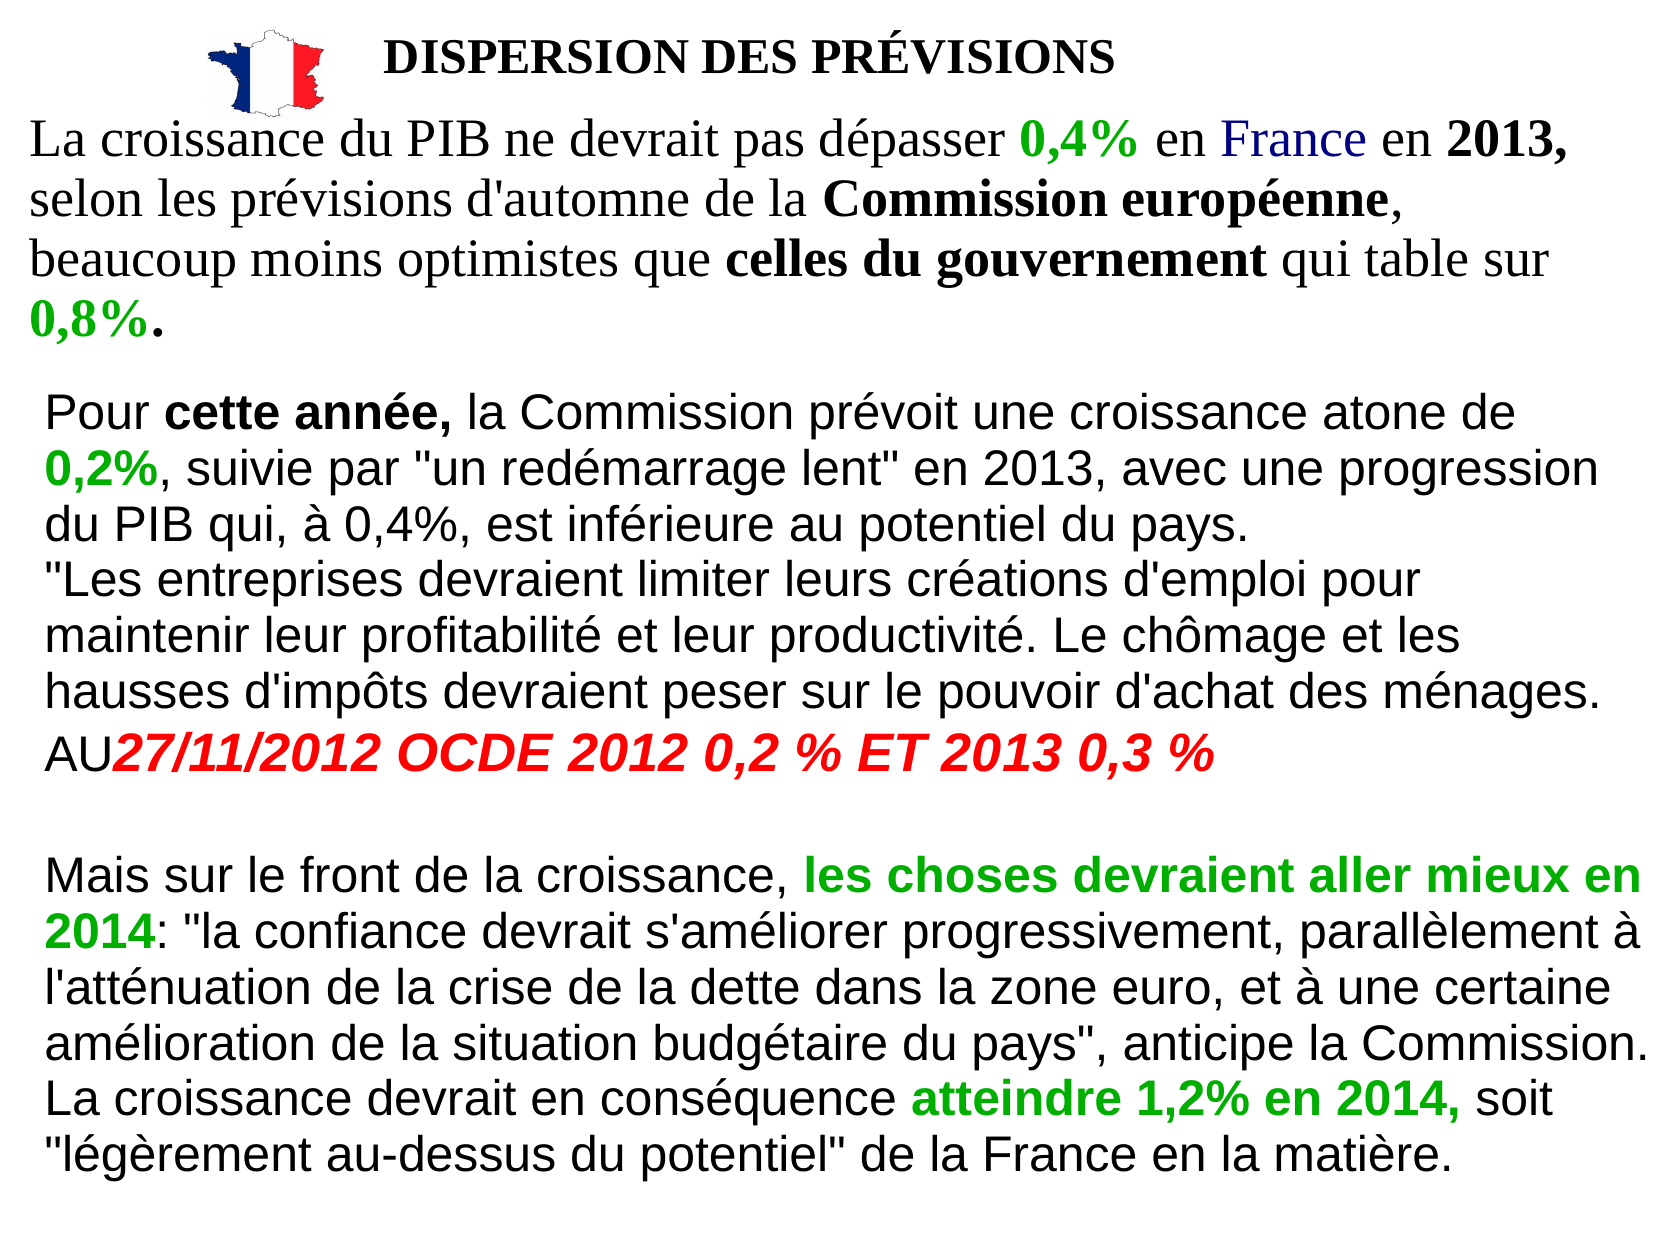

DISPERSION DES PRÉVISIONS
La croissance du PIB ne devrait pas dépasser 0,4% en France en 2013, selon les prévisions d'automne de la Commission européenne, beaucoup moins optimistes que celles du gouvernement qui table sur 0,8%.
Pour cette année, la Commission prévoit une croissance atone de 0,2%, suivie par "un redémarrage lent" en 2013, avec une progression du PIB qui, à 0,4%, est inférieure au potentiel du pays.
"Les entreprises devraient limiter leurs créations d'emploi pour maintenir leur profitabilité et leur productivité. Le chômage et les hausses d'impôts devraient peser sur le pouvoir d'achat des ménages. AU27/11/2012 OCDE 2012 0,2 % ET 2013 0,3 %
Mais sur le front de la croissance, les choses devraient aller mieux en 2014: "la confiance devrait s'améliorer progressivement, parallèlement à l'atténuation de la crise de la dette dans la zone euro, et à une certaine amélioration de la situation budgétaire du pays", anticipe la Commission.
La croissance devrait en conséquence atteindre 1,2% en 2014, soit "légèrement au-dessus du potentiel" de la France en la matière.